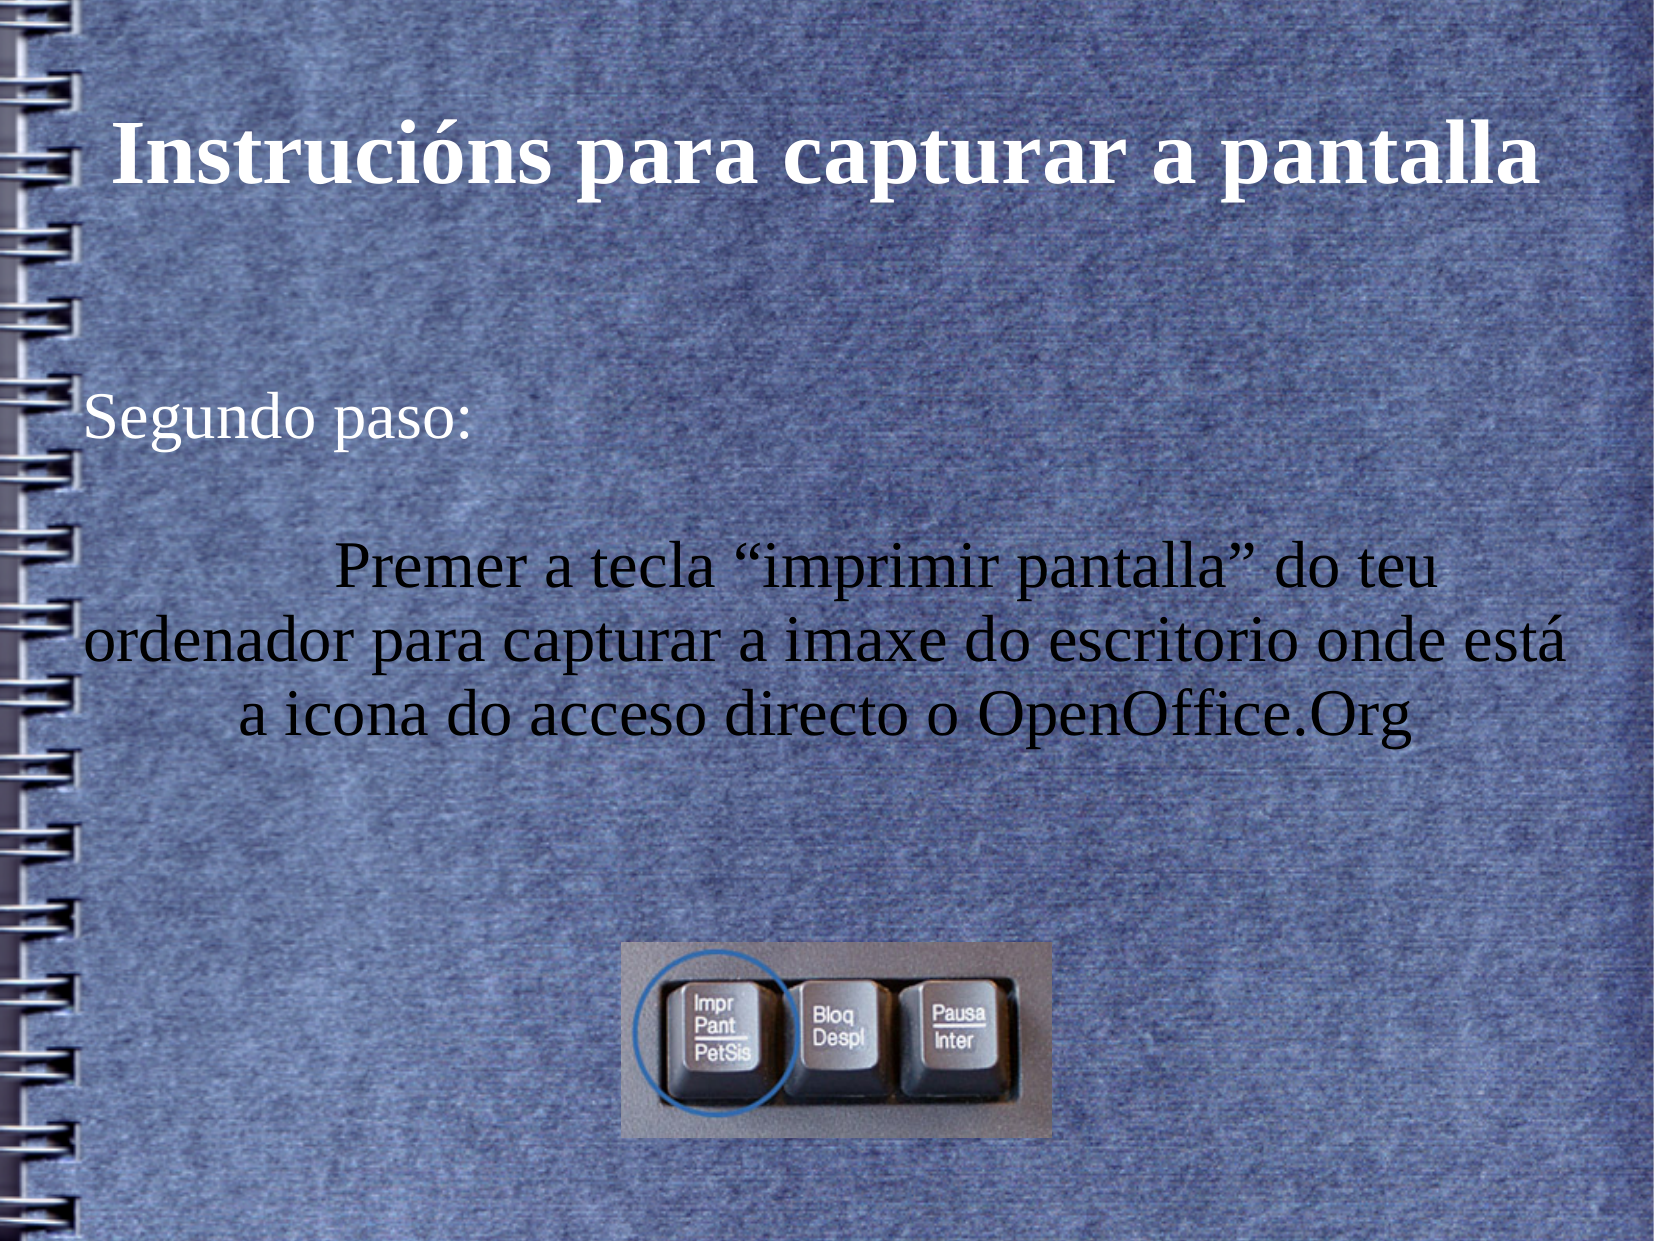

# Instrucións para capturar a pantalla
Segundo paso:
Premer a tecla “imprimir pantalla” do teu ordenador para capturar a imaxe do escritorio onde está a icona do acceso directo o OpenOffice.Org